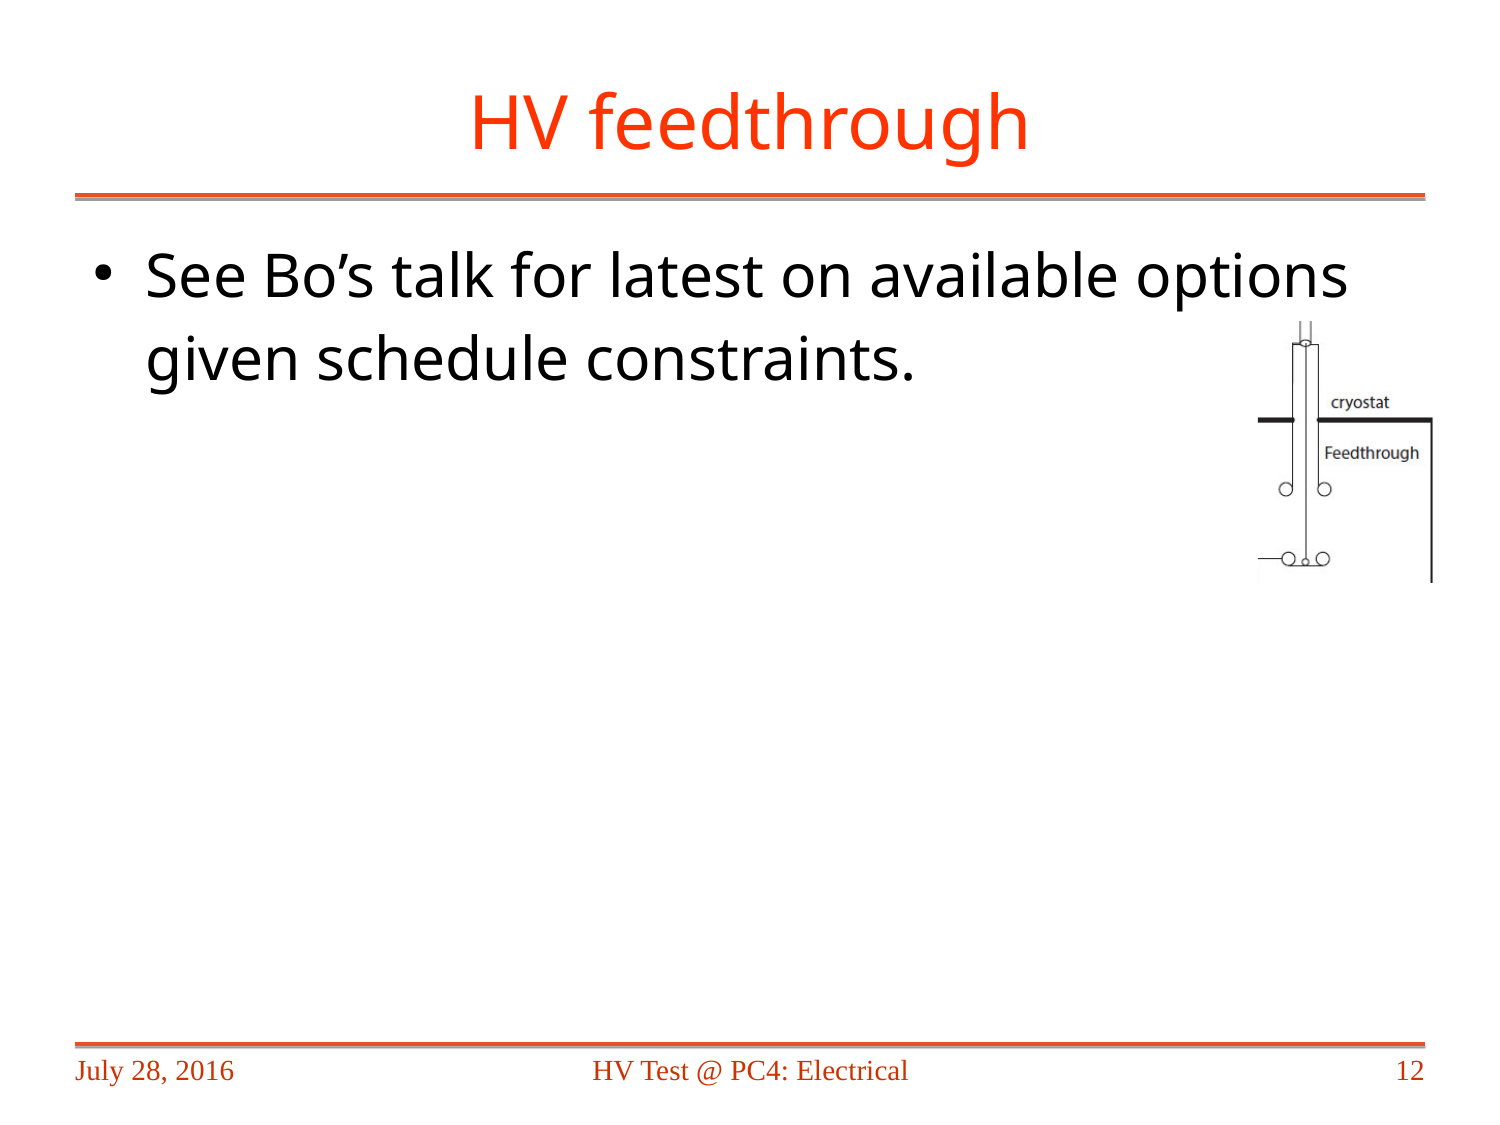

# HV feedthrough
See Bo’s talk for latest on available options given schedule constraints.
July 28, 2016
HV Test @ PC4: Electrical
12